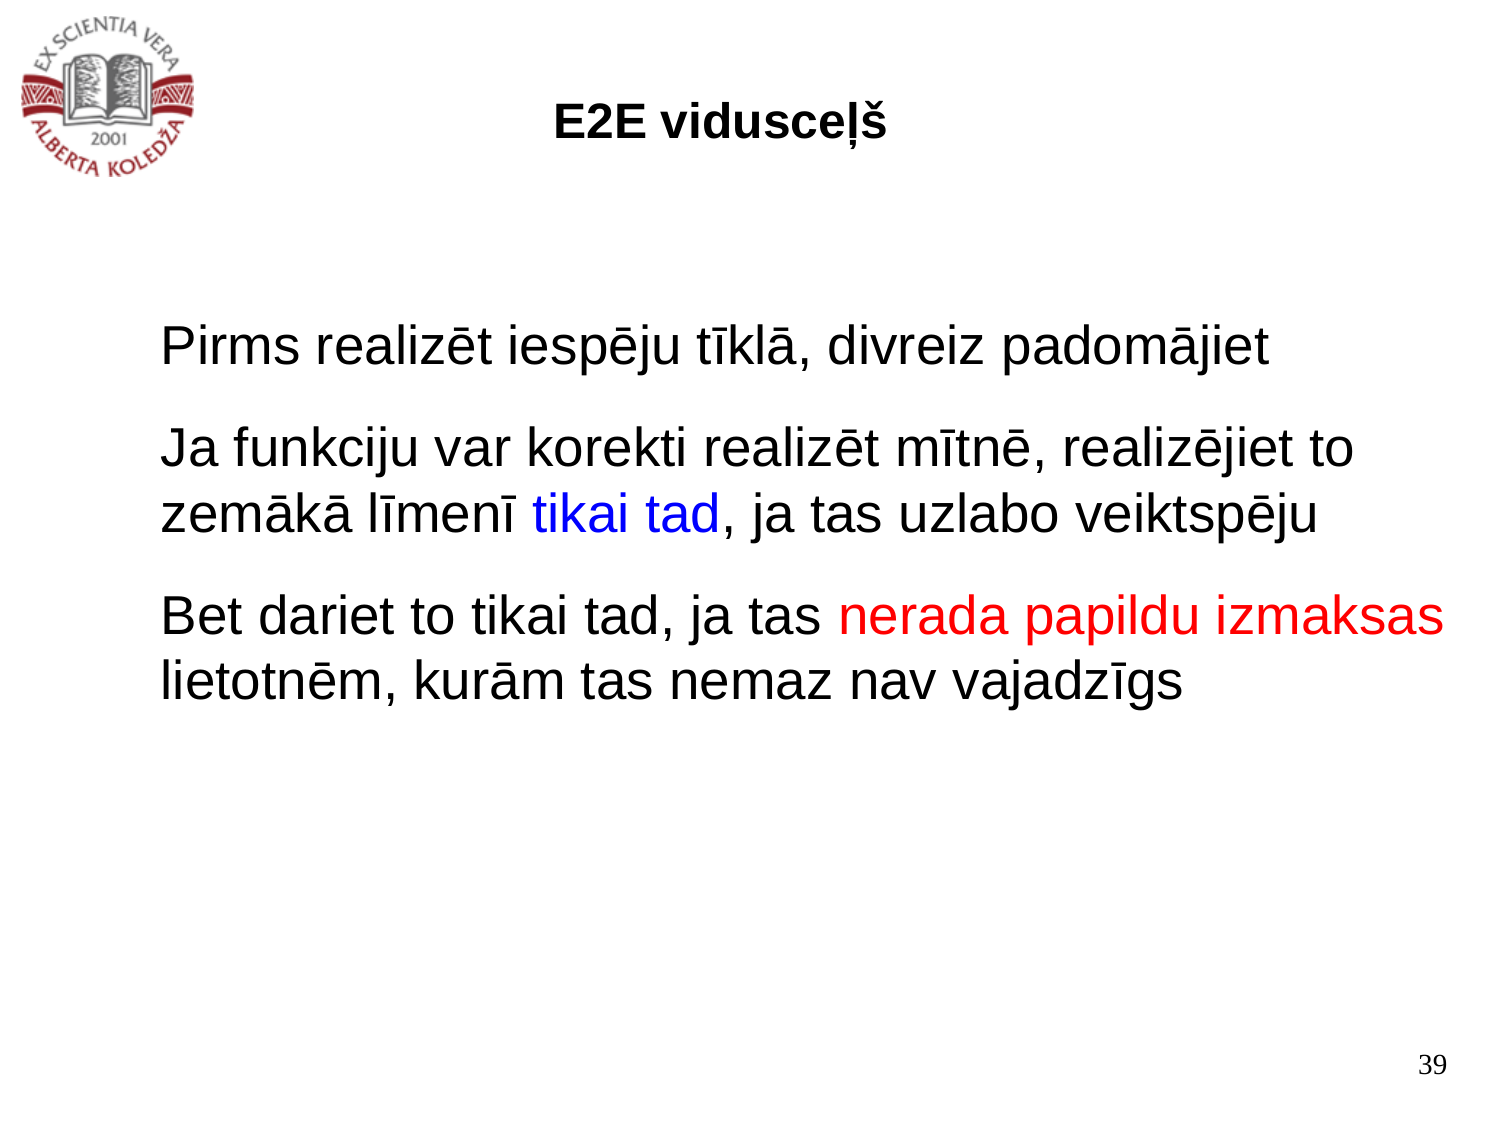

# E2E vidusceļš
Pirms realizēt iespēju tīklā, divreiz padomājiet
Ja funkciju var korekti realizēt mītnē, realizējiet to zemākā līmenī tikai tad, ja tas uzlabo veiktspēju
Bet dariet to tikai tad, ja tas nerada papildu izmaksas lietotnēm, kurām tas nemaz nav vajadzīgs